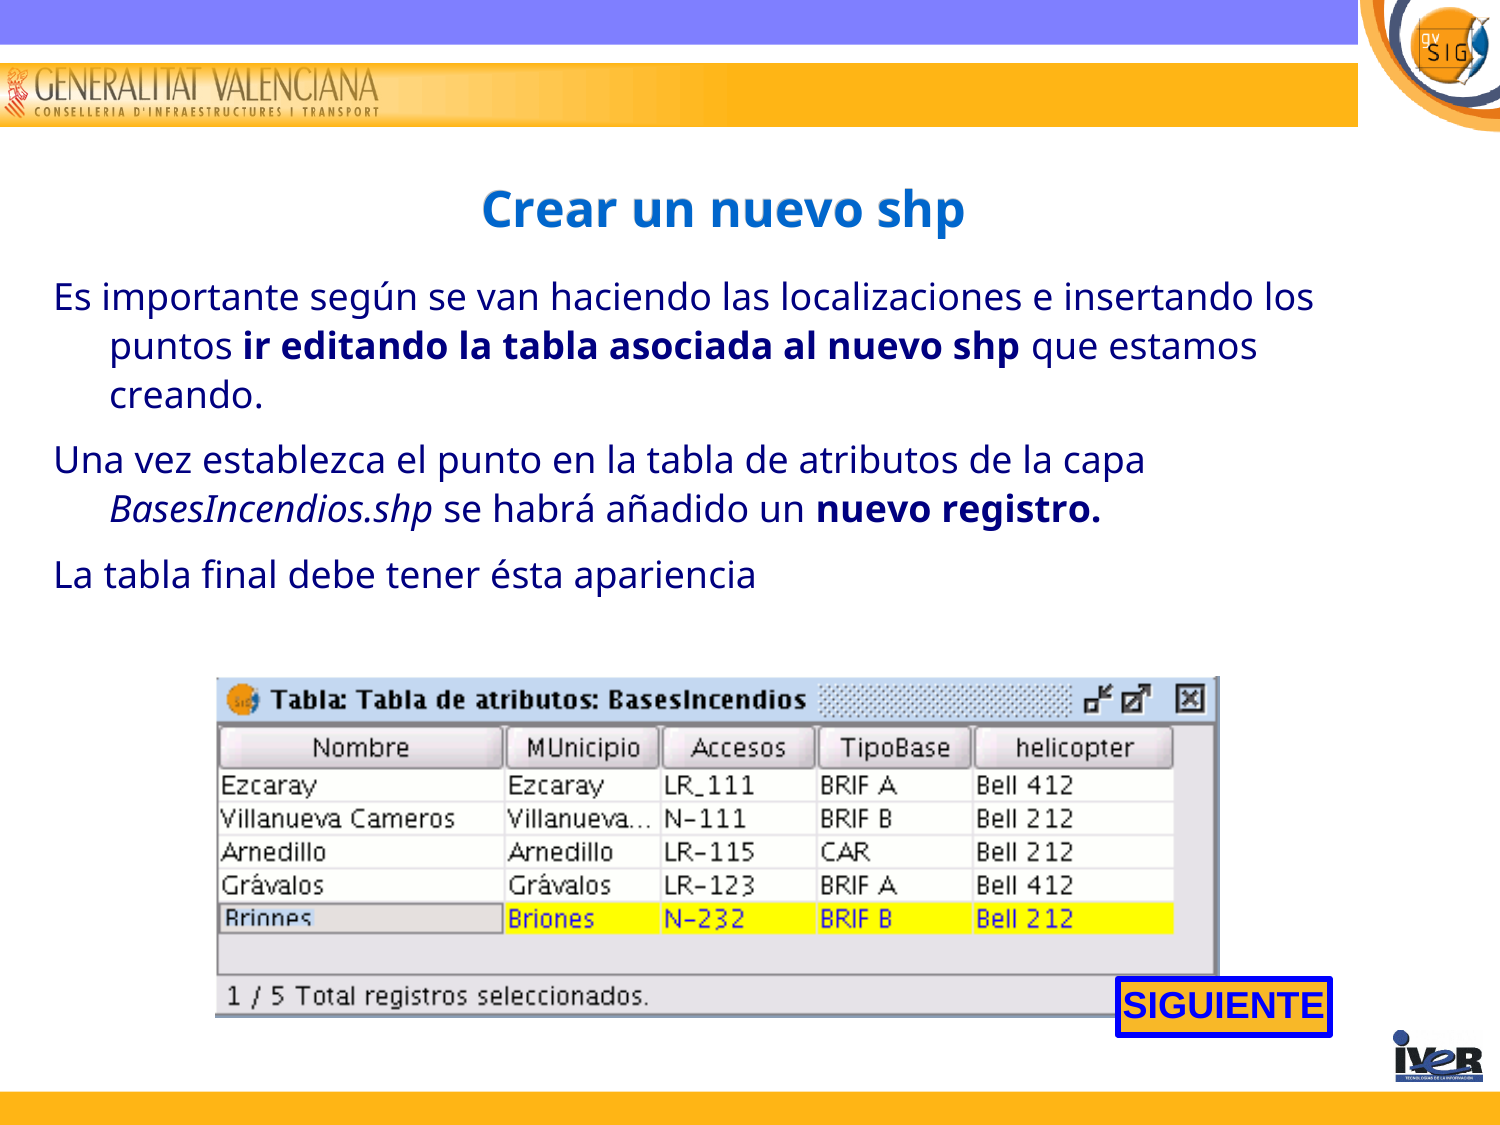

# Crear un nuevo shp
Es importante según se van haciendo las localizaciones e insertando los puntos ir editando la tabla asociada al nuevo shp que estamos creando.
Una vez establezca el punto en la tabla de atributos de la capa BasesIncendios.shp se habrá añadido un nuevo registro.
La tabla final debe tener ésta apariencia
SIGUIENTE